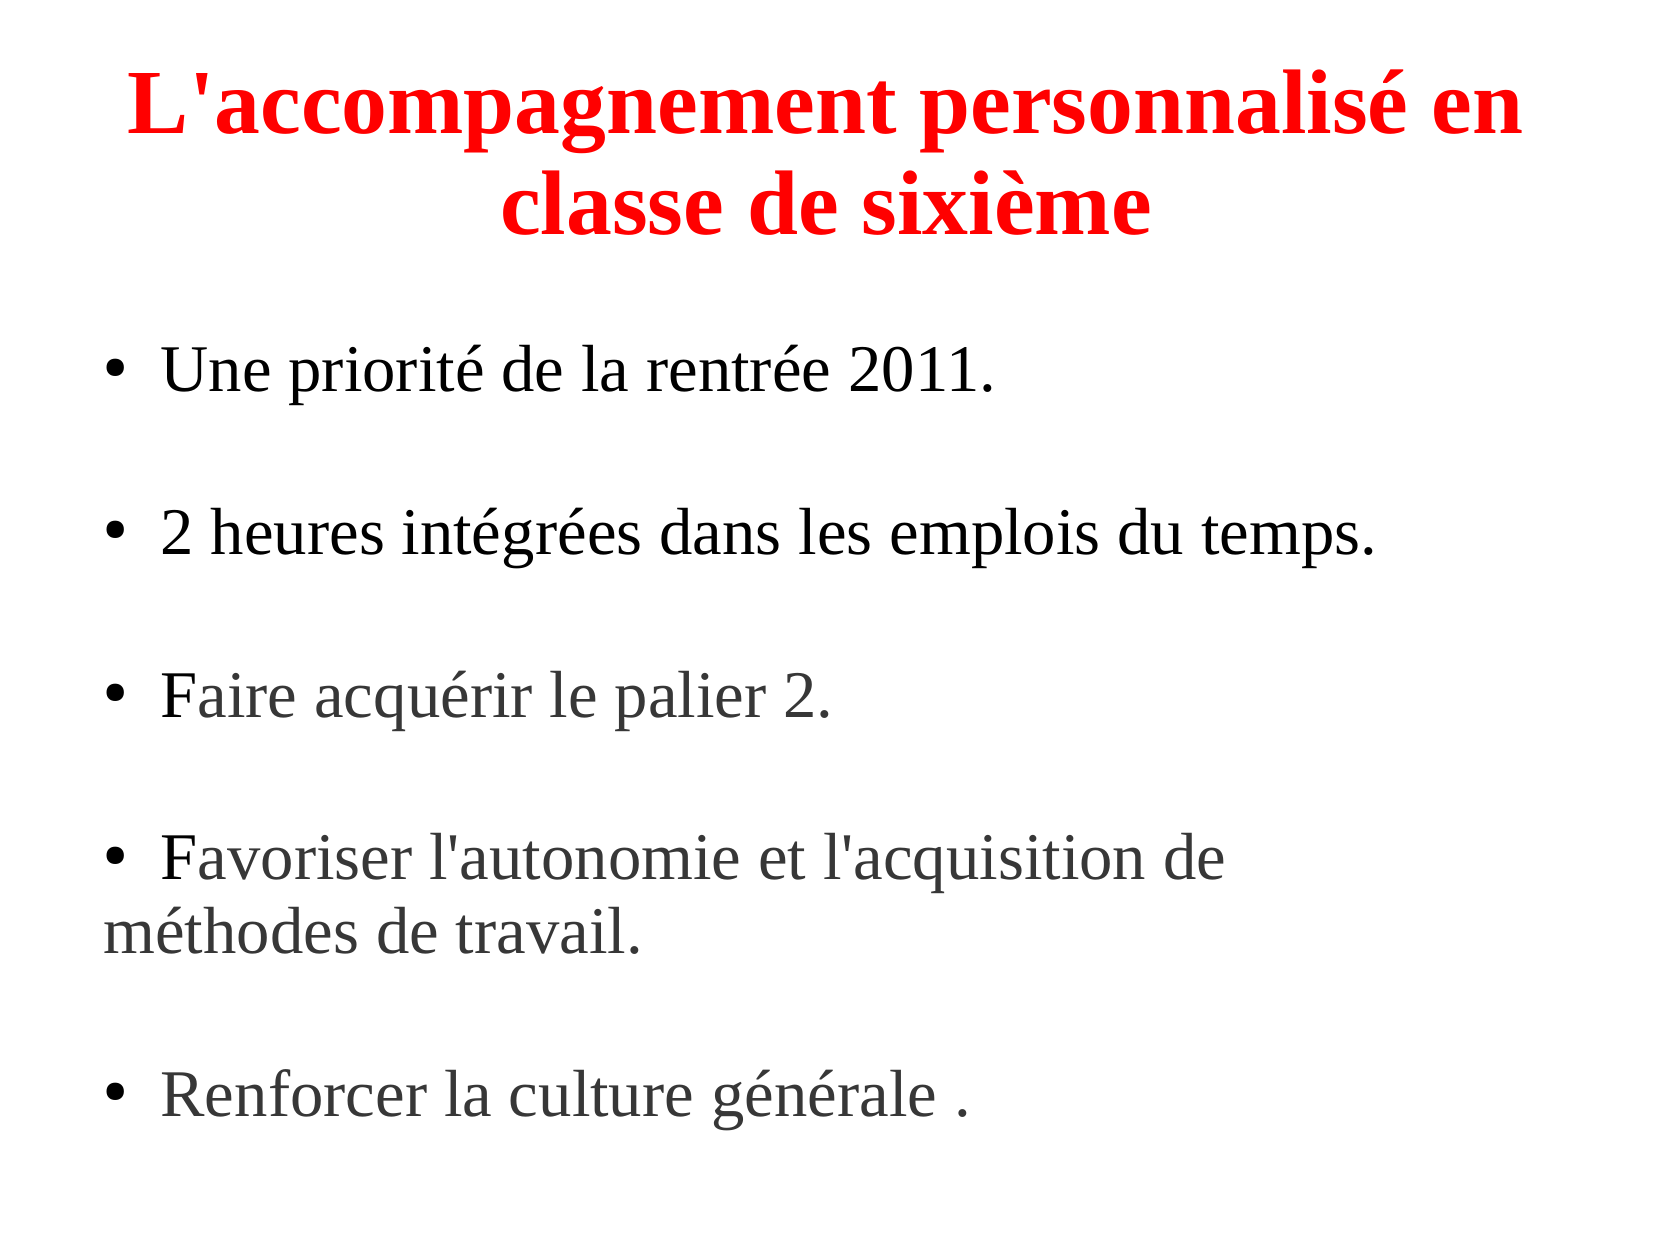

# L'accompagnement personnalisé en classe de sixième
 Une priorité de la rentrée 2011.
 2 heures intégrées dans les emplois du temps.
 Faire acquérir le palier 2.
 Favoriser l'autonomie et l'acquisition de méthodes de travail.
 Renforcer la culture générale .